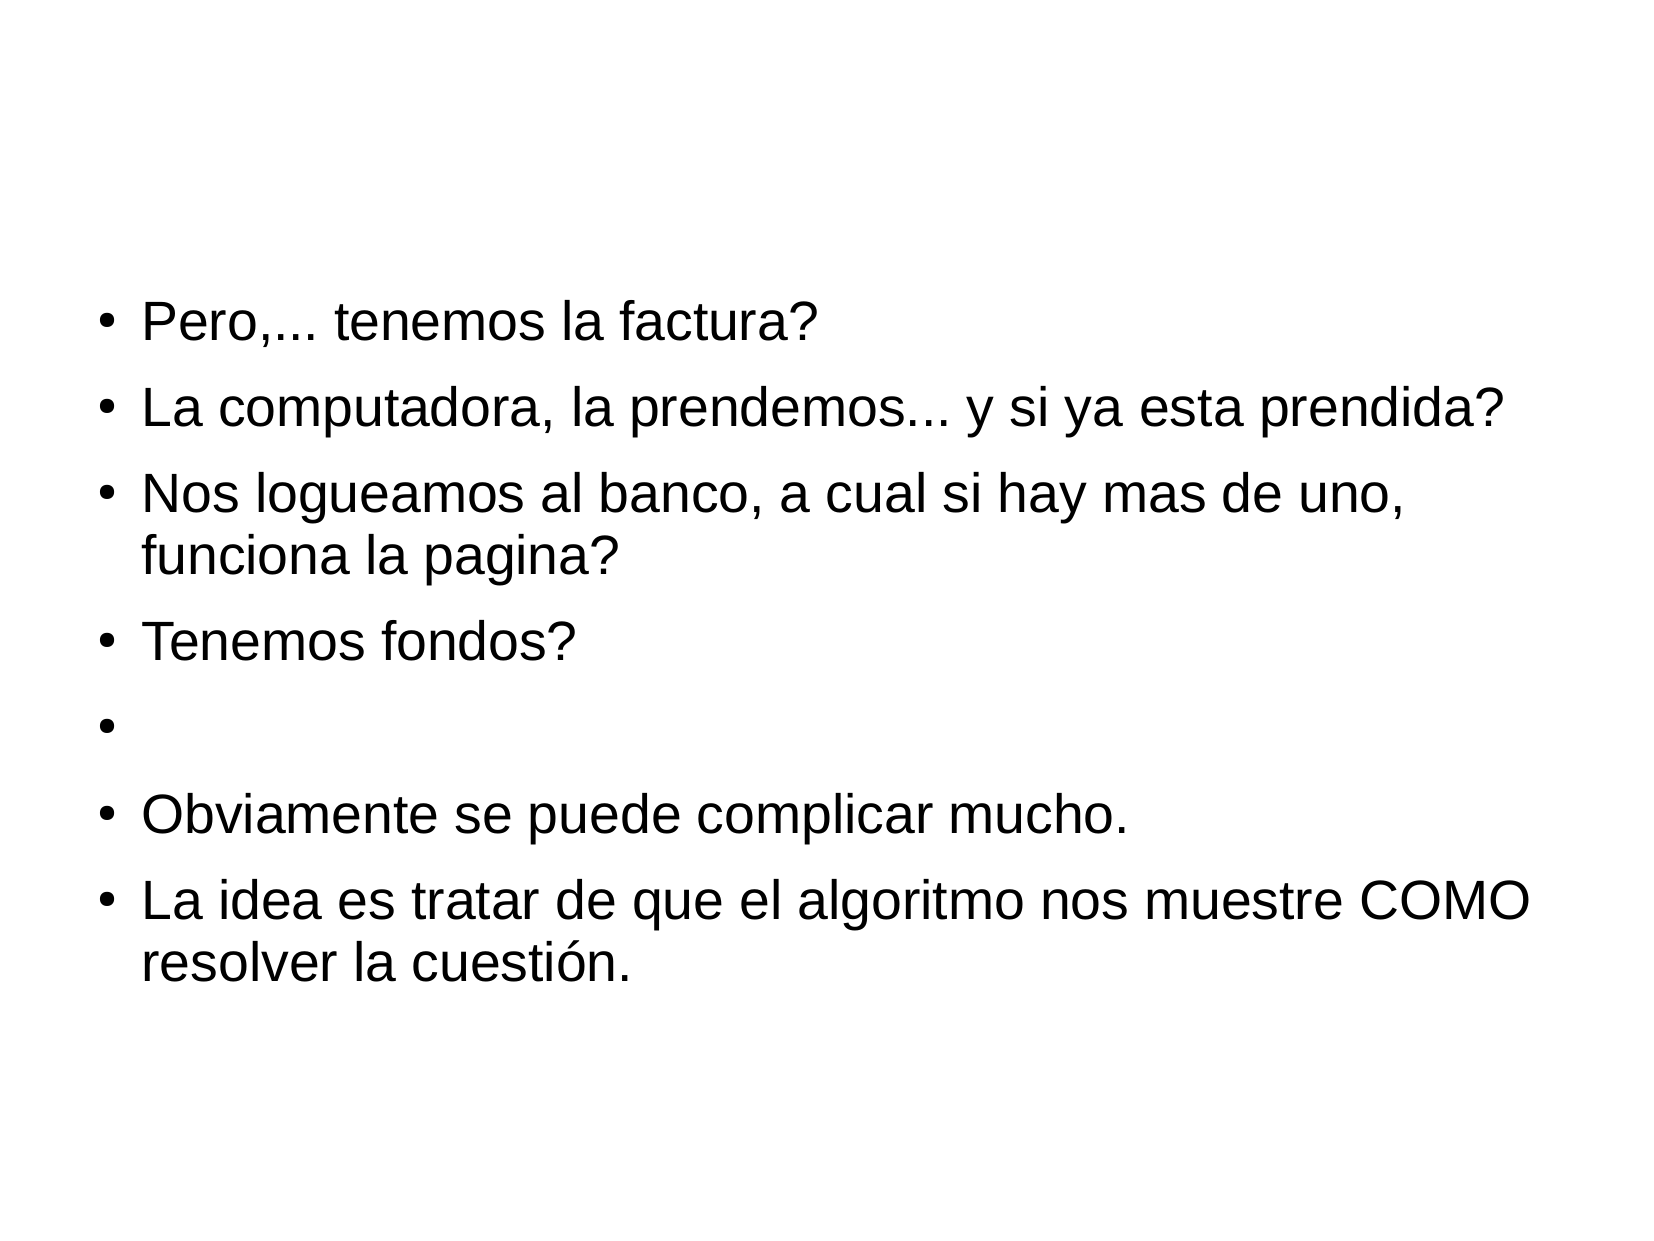

#
Pero,... tenemos la factura?
La computadora, la prendemos... y si ya esta prendida?
Nos logueamos al banco, a cual si hay mas de uno, funciona la pagina?
Tenemos fondos?
Obviamente se puede complicar mucho.
La idea es tratar de que el algoritmo nos muestre COMO resolver la cuestión.